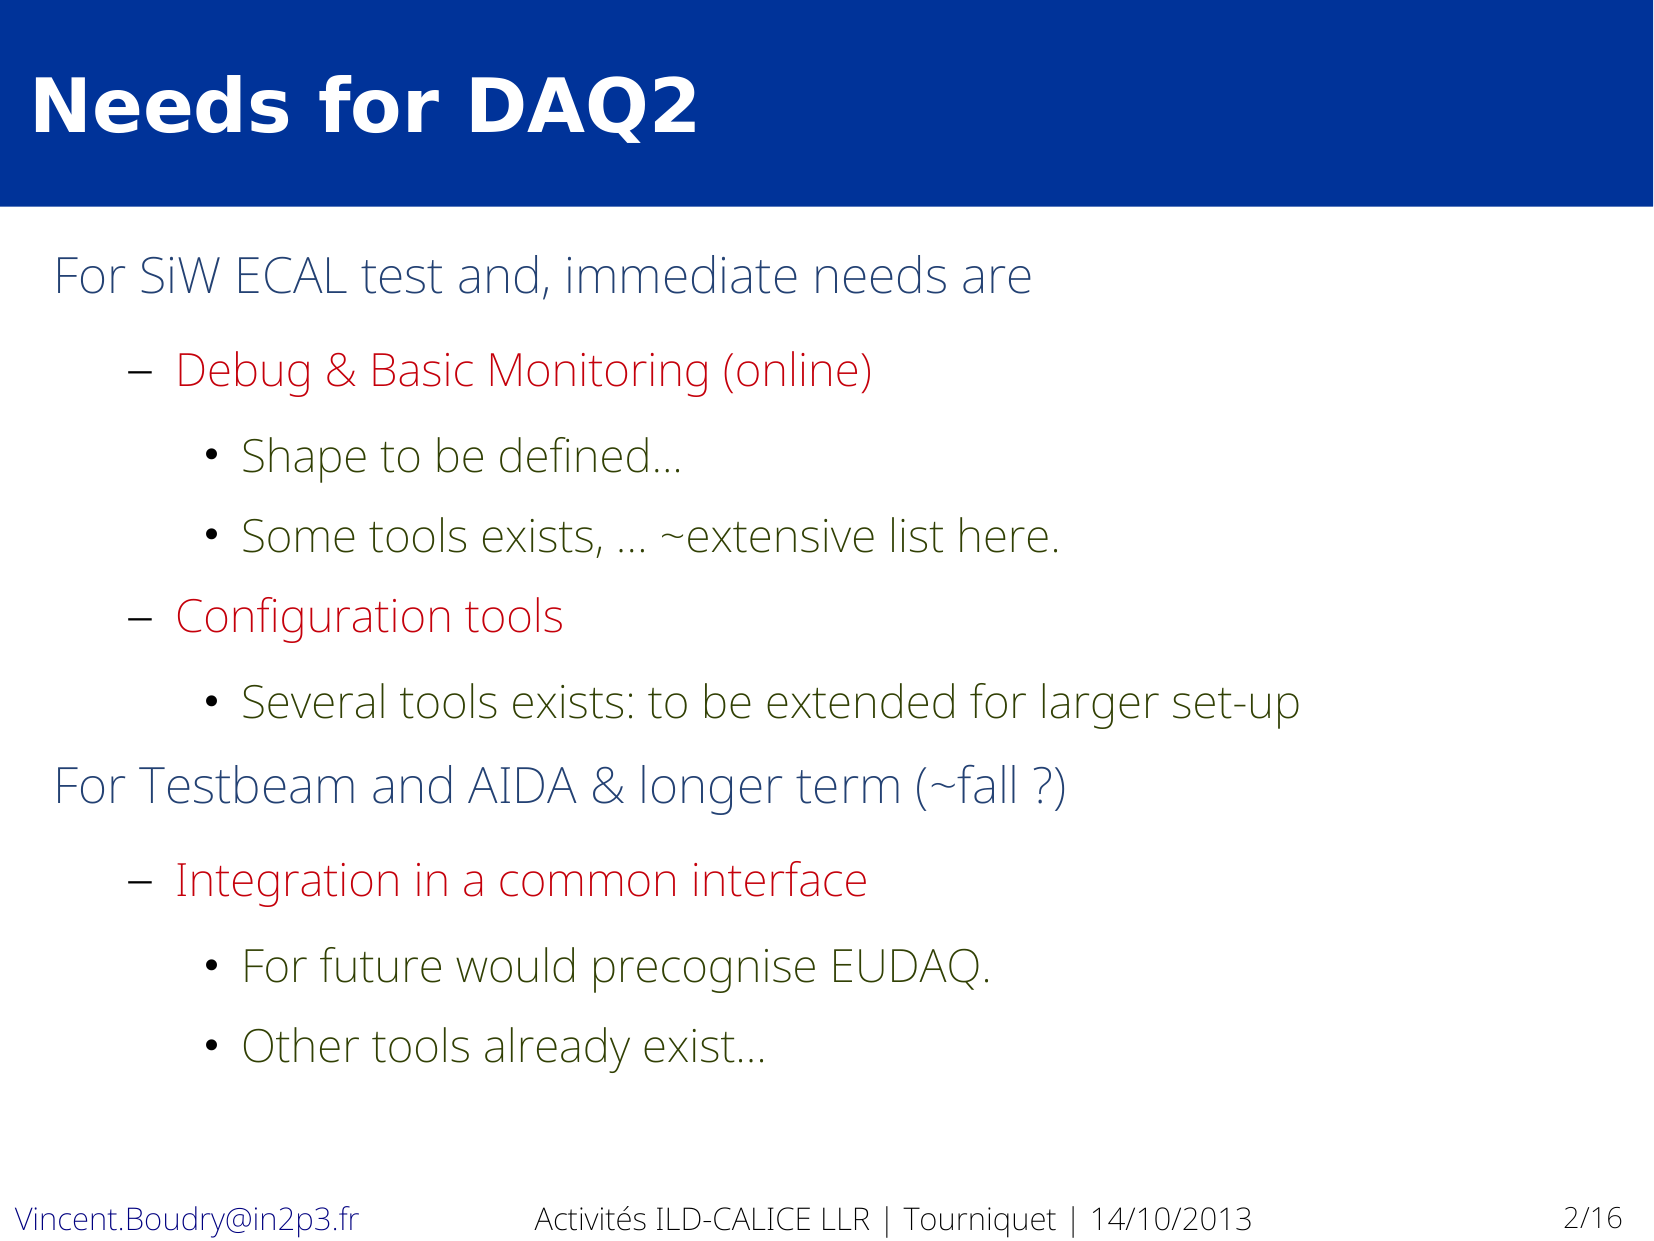

# Needs for DAQ2
For SiW ECAL test and, immediate needs are
Debug & Basic Monitoring (online)
Shape to be defined...
Some tools exists, … ~extensive list here.
Configuration tools
Several tools exists: to be extended for larger set-up
For Testbeam and AIDA & longer term (~fall ?)
Integration in a common interface
For future would precognise EUDAQ.
Other tools already exist...
Activités ILD-CALICE LLR | Tourniquet | 14/10/2013
2